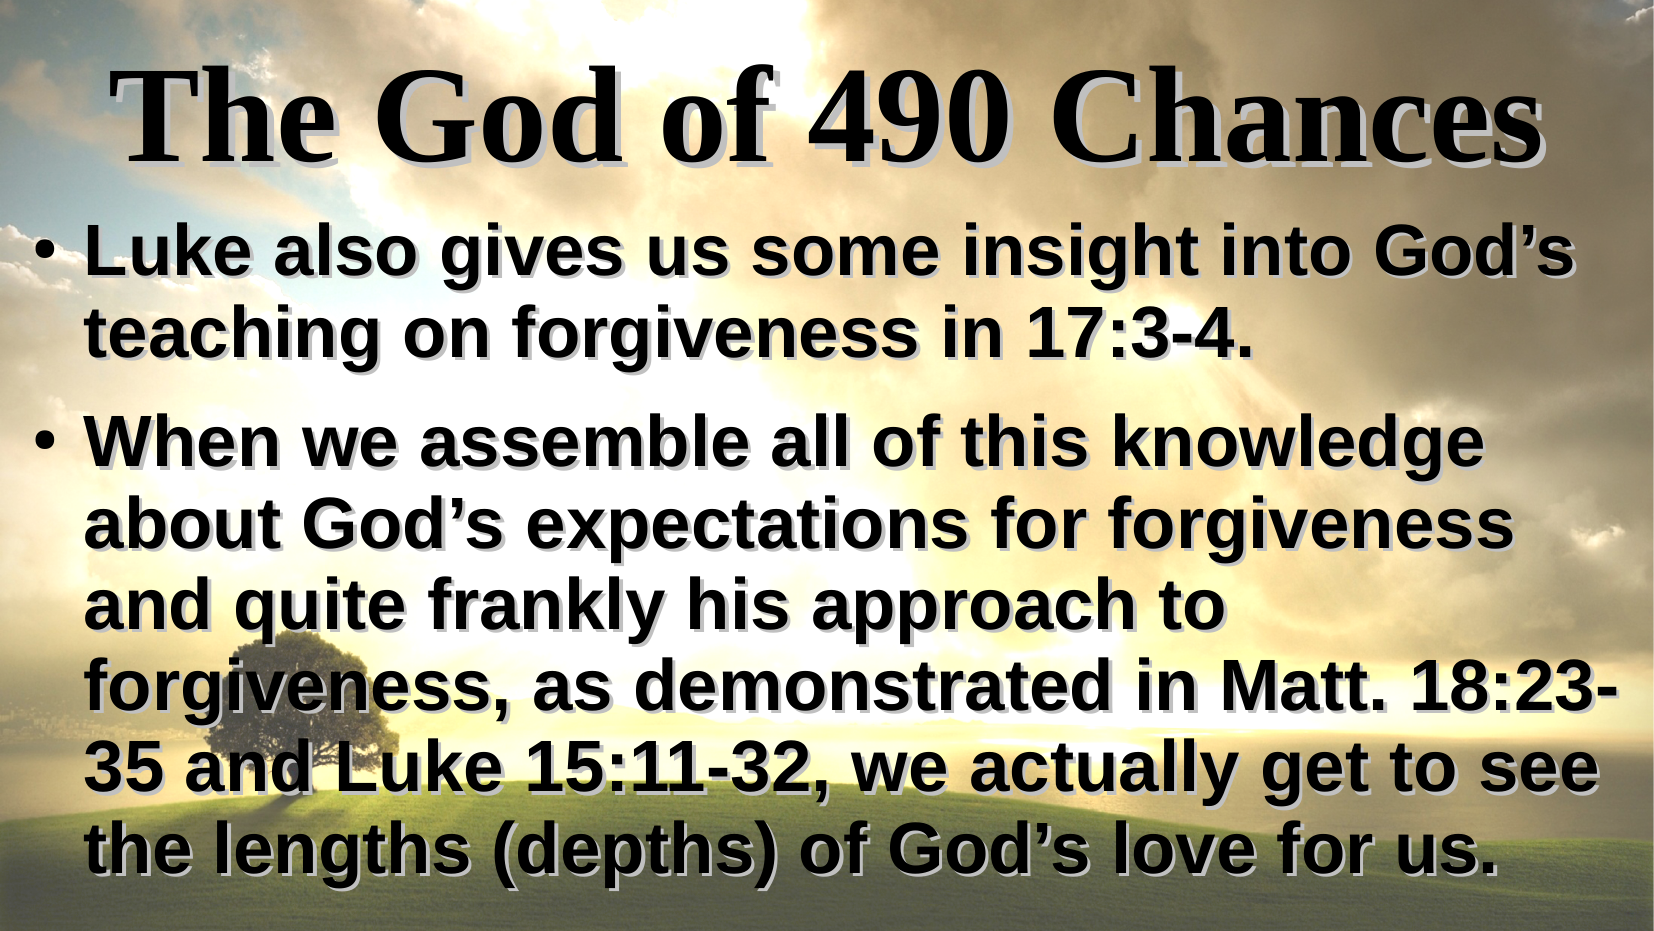

# The God of 490 Chances
Luke also gives us some insight into God’s teaching on forgiveness in 17:3-4.
When we assemble all of this knowledge about God’s expectations for forgiveness and quite frankly his approach to forgiveness, as demonstrated in Matt. 18:23-35 and Luke 15:11-32, we actually get to see the lengths (depths) of God’s love for us.